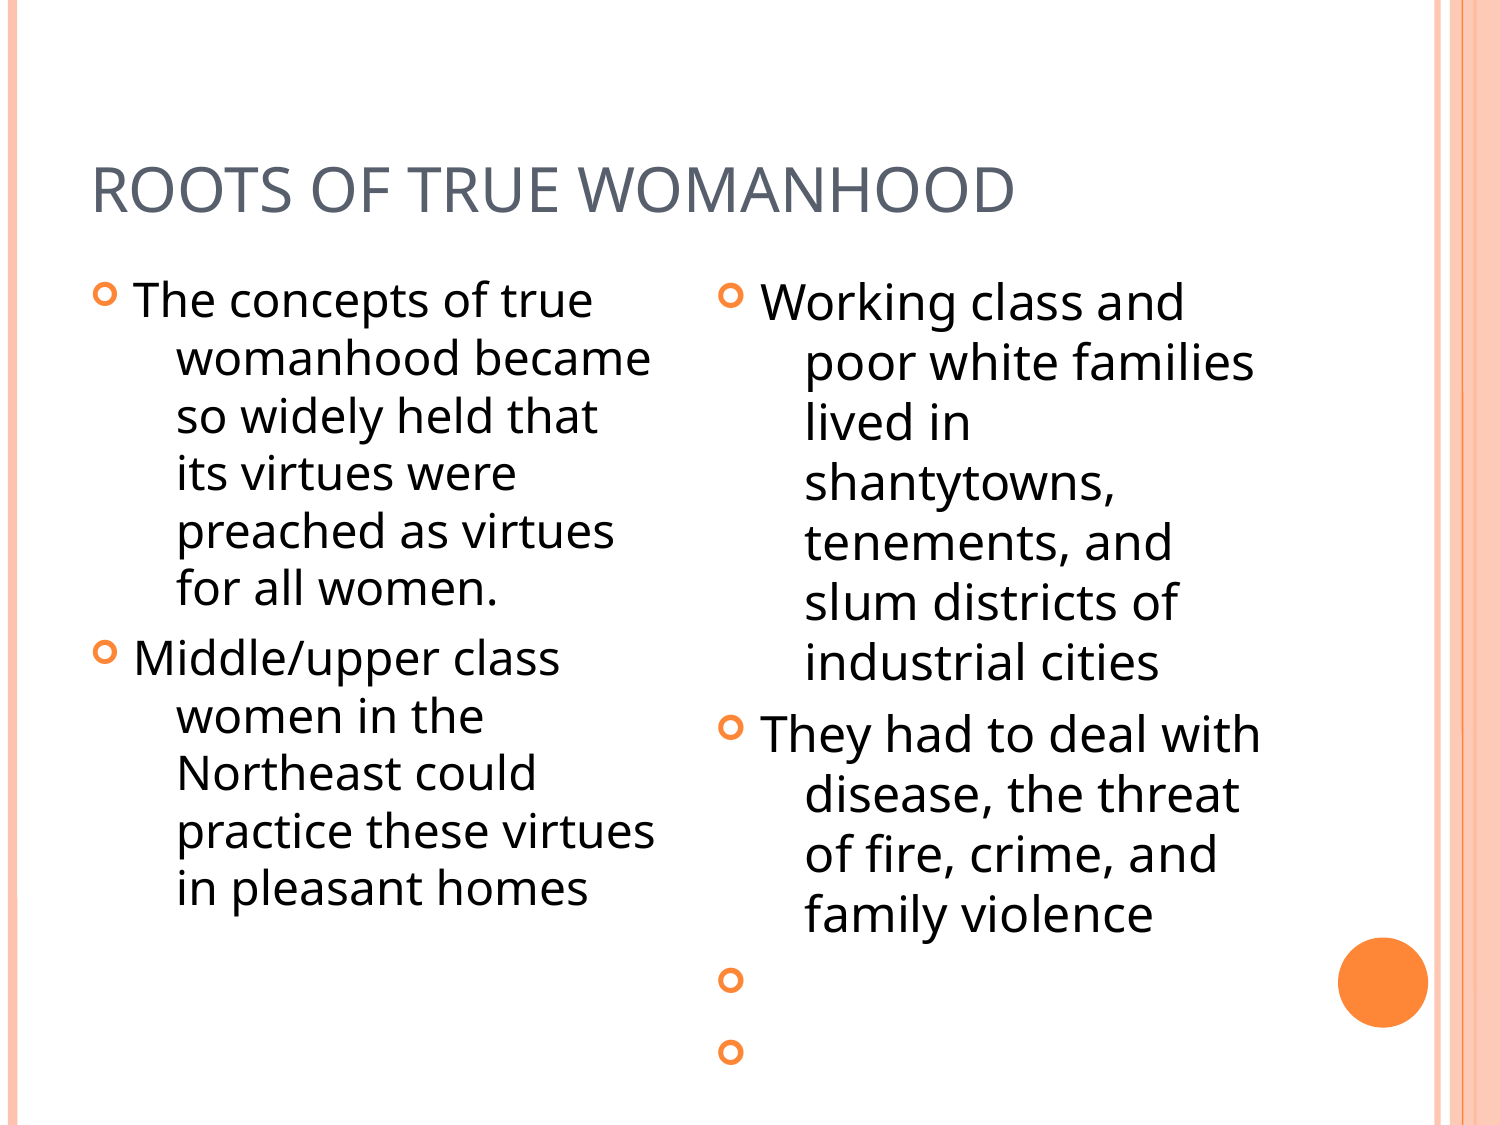

# Roots of True Womanhood
The concepts of true womanhood became so widely held that its virtues were preached as virtues for all women.
Middle/upper class women in the Northeast could practice these virtues in pleasant homes
Working class and poor white families lived in shantytowns, tenements, and slum districts of industrial cities
They had to deal with disease, the threat of fire, crime, and family violence